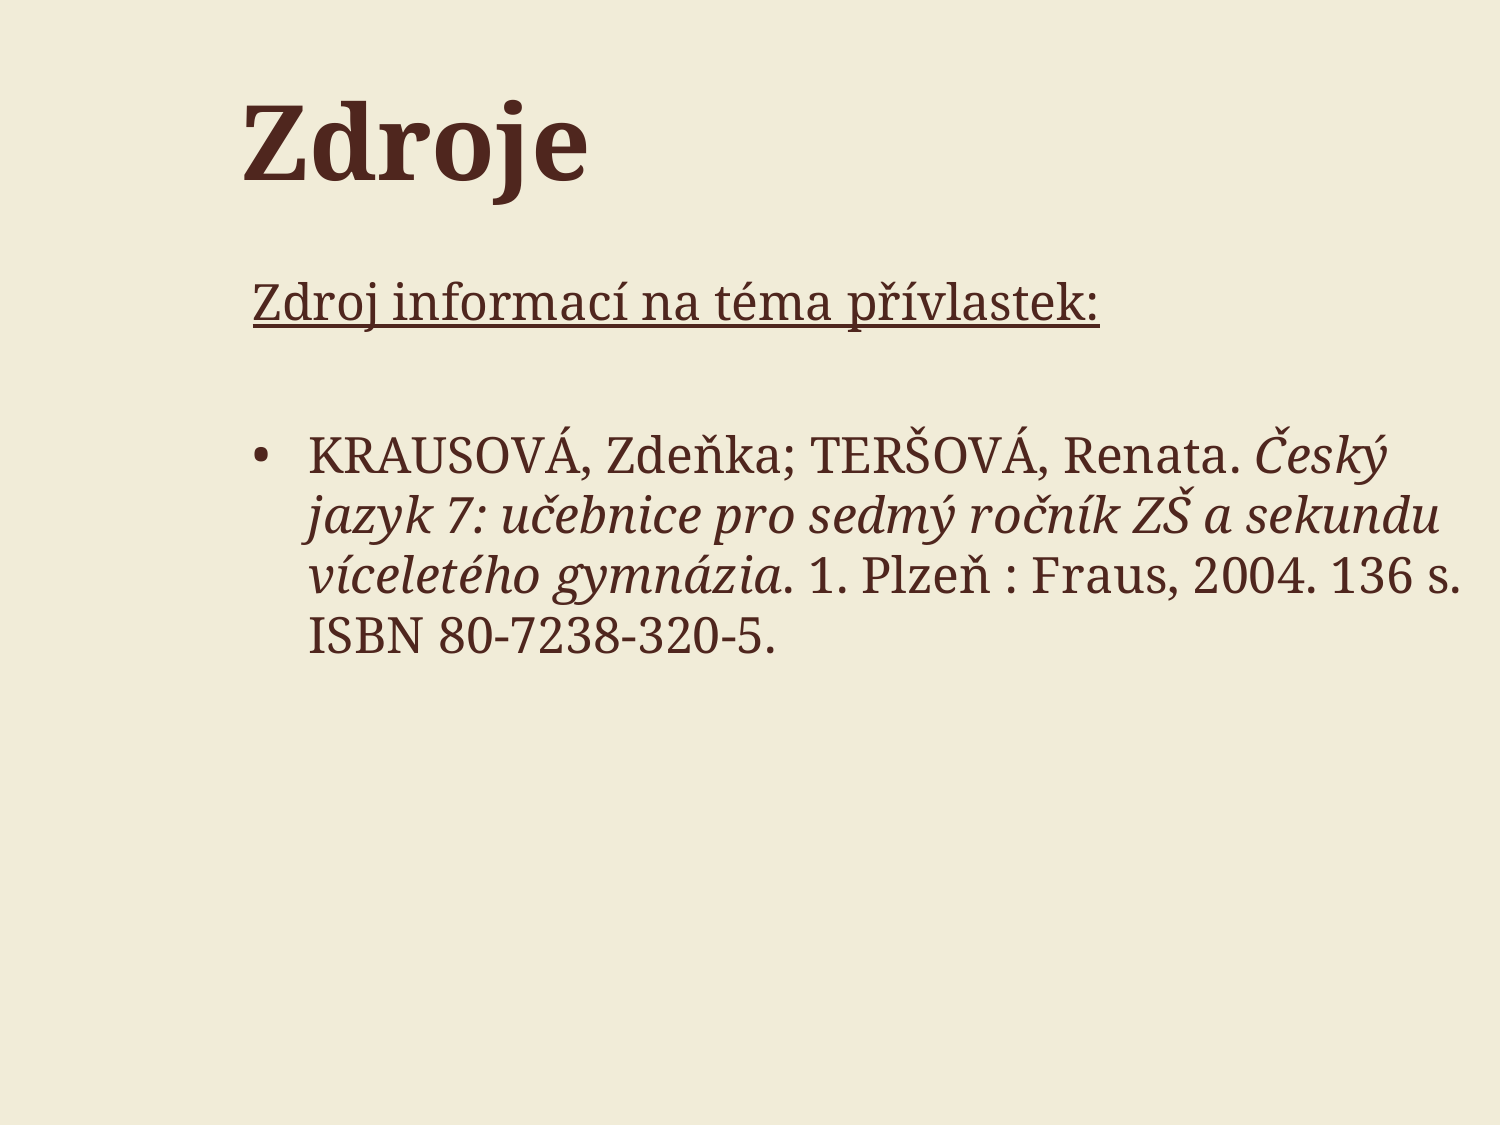

# Zdroje
Zdroj informací na téma přívlastek:
KRAUSOVÁ, Zdeňka; TERŠOVÁ, Renata. Český jazyk 7: učebnice pro sedmý ročník ZŠ a sekundu víceletého gymnázia. 1. Plzeň : Fraus, 2004. 136 s. ISBN 80-7238-320-5.